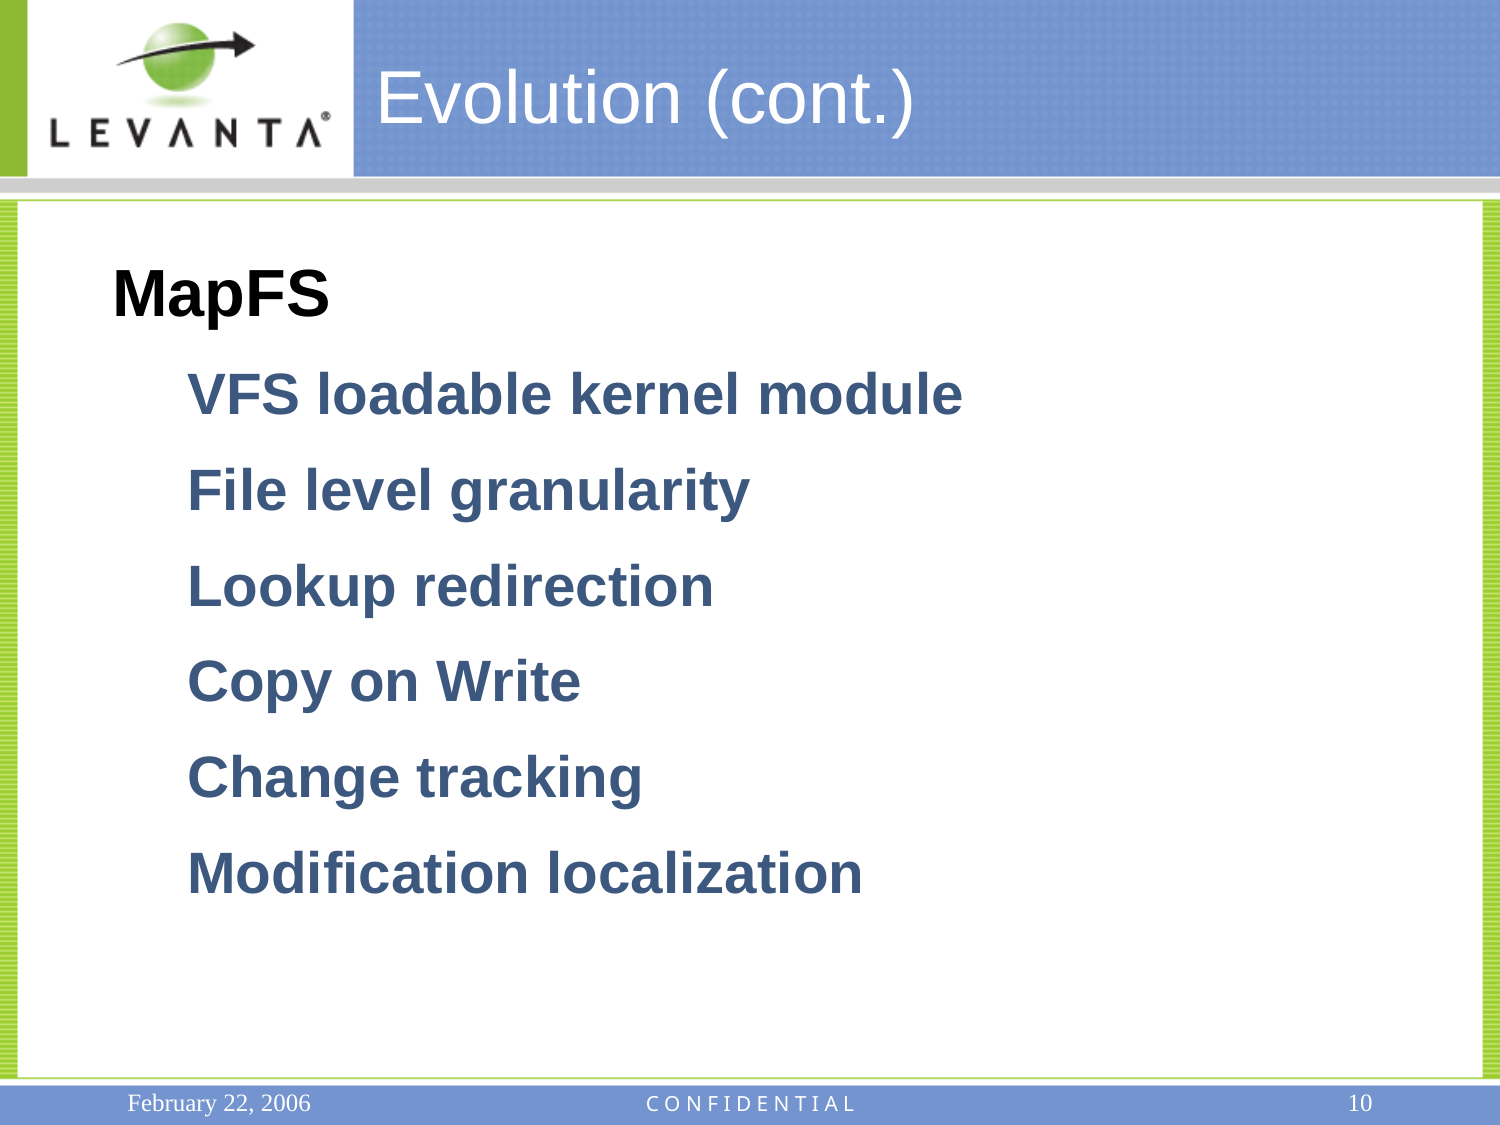

# Evolution (cont.)
MapFS
VFS loadable kernel module
File level granularity
Lookup redirection
Copy on Write
Change tracking
Modification localization